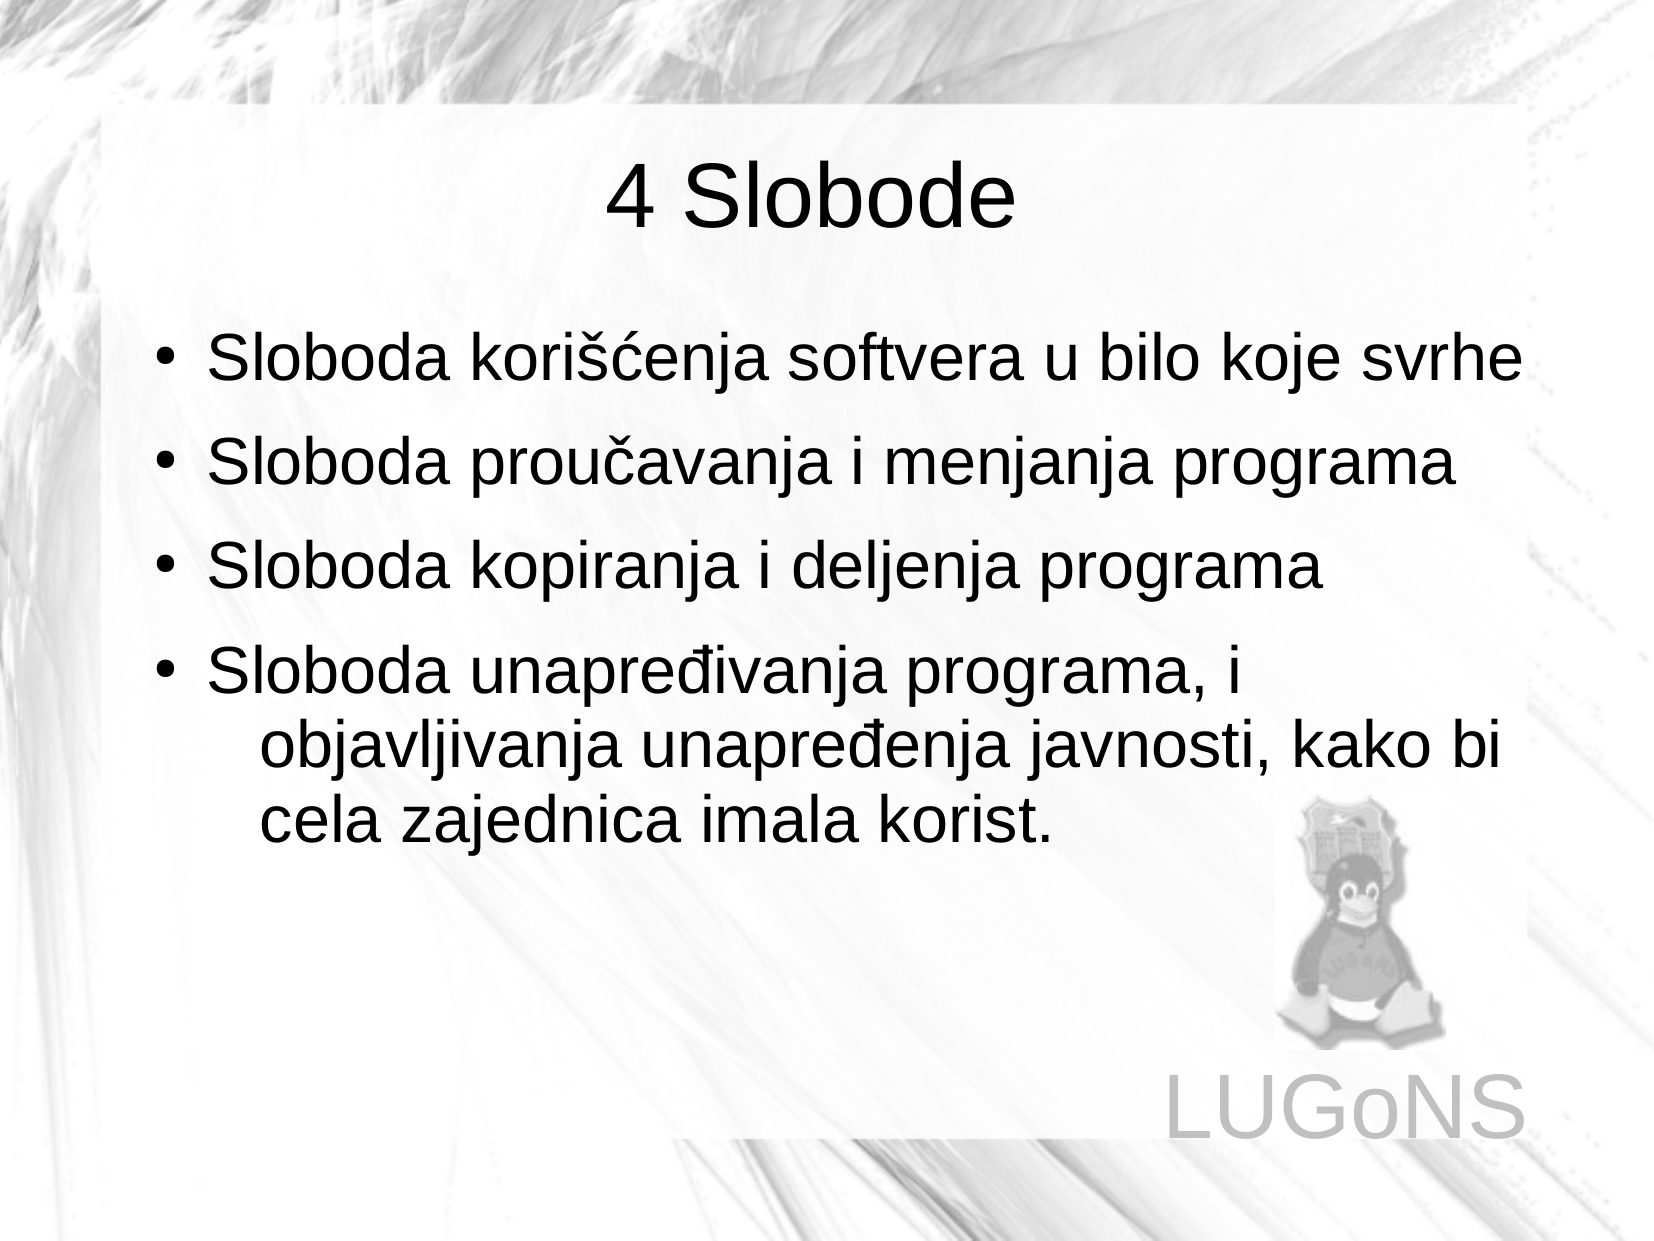

# 4 Slobode
Sloboda korišćenja softvera u bilo koje svrhe
Sloboda proučavanja i menjanja programa
Sloboda kopiranja i deljenja programa
Sloboda unapređivanja programa, i objavljivanja unapređenja javnosti, kako bi cela zajednica imala korist.
LUGoNS